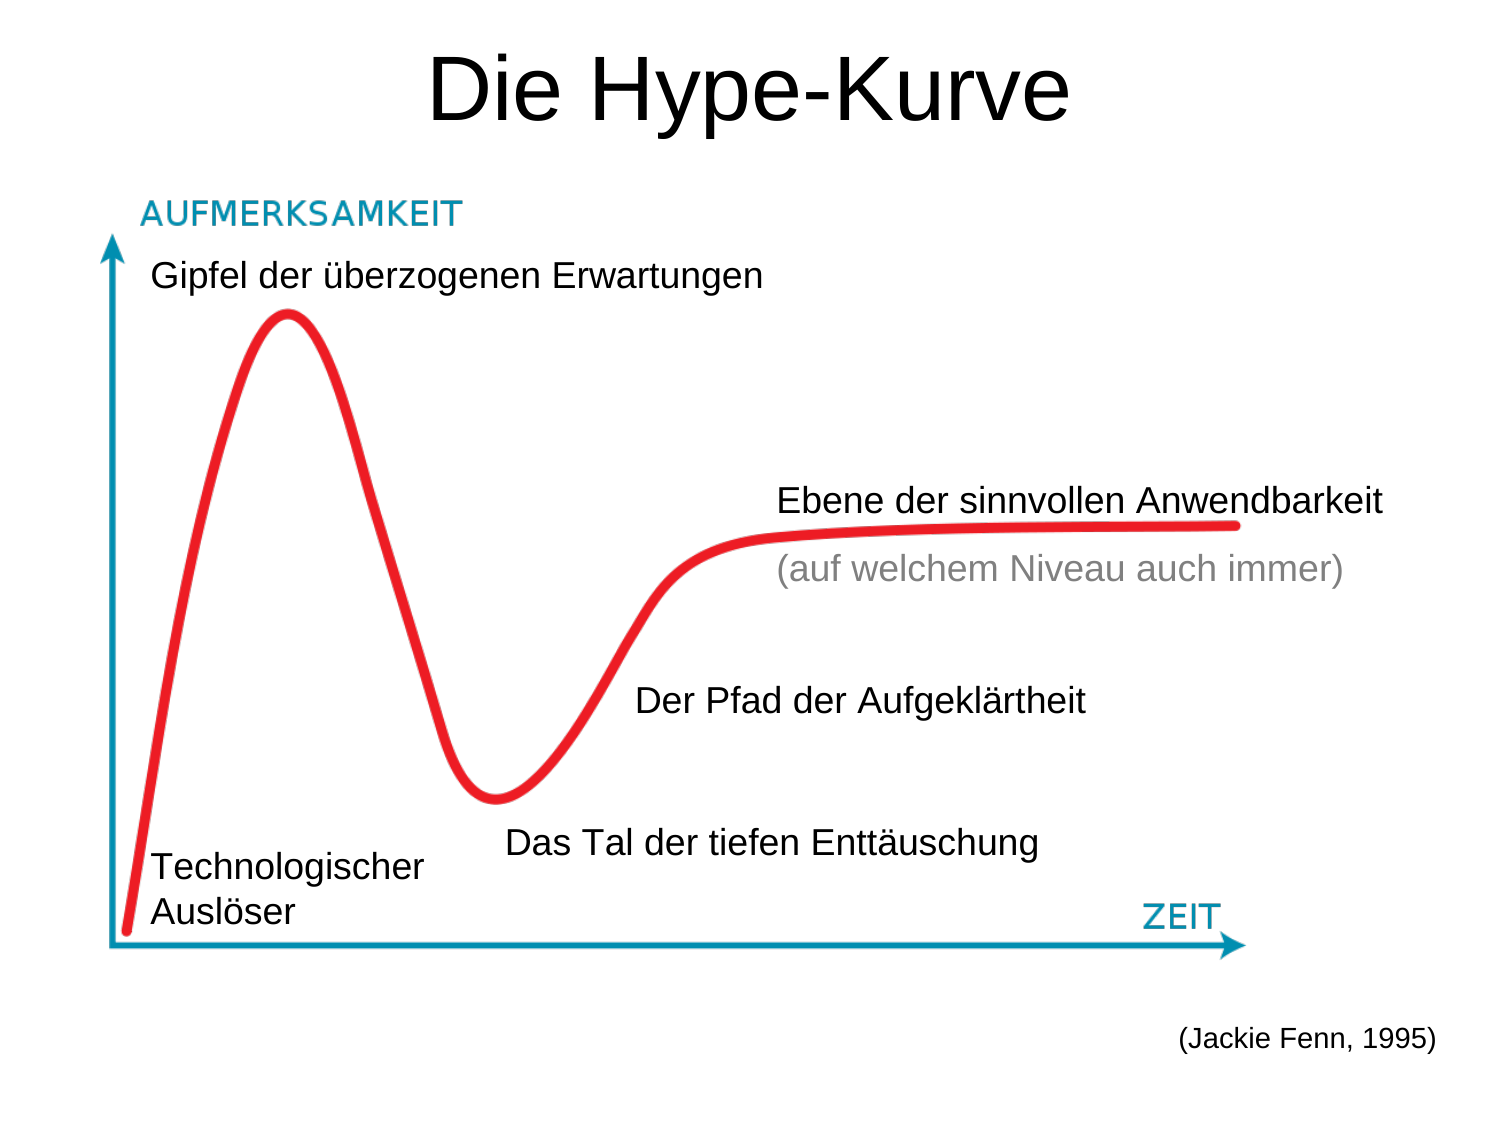

# Die Hype-Kurve
Gipfel der überzogenen Erwartungen
Ebene der sinnvollen Anwendbarkeit
(auf welchem Niveau auch immer)
Der Pfad der Aufgeklärtheit
Das Tal der tiefen Enttäuschung
Technologischer
Auslöser
(Jackie Fenn, 1995)